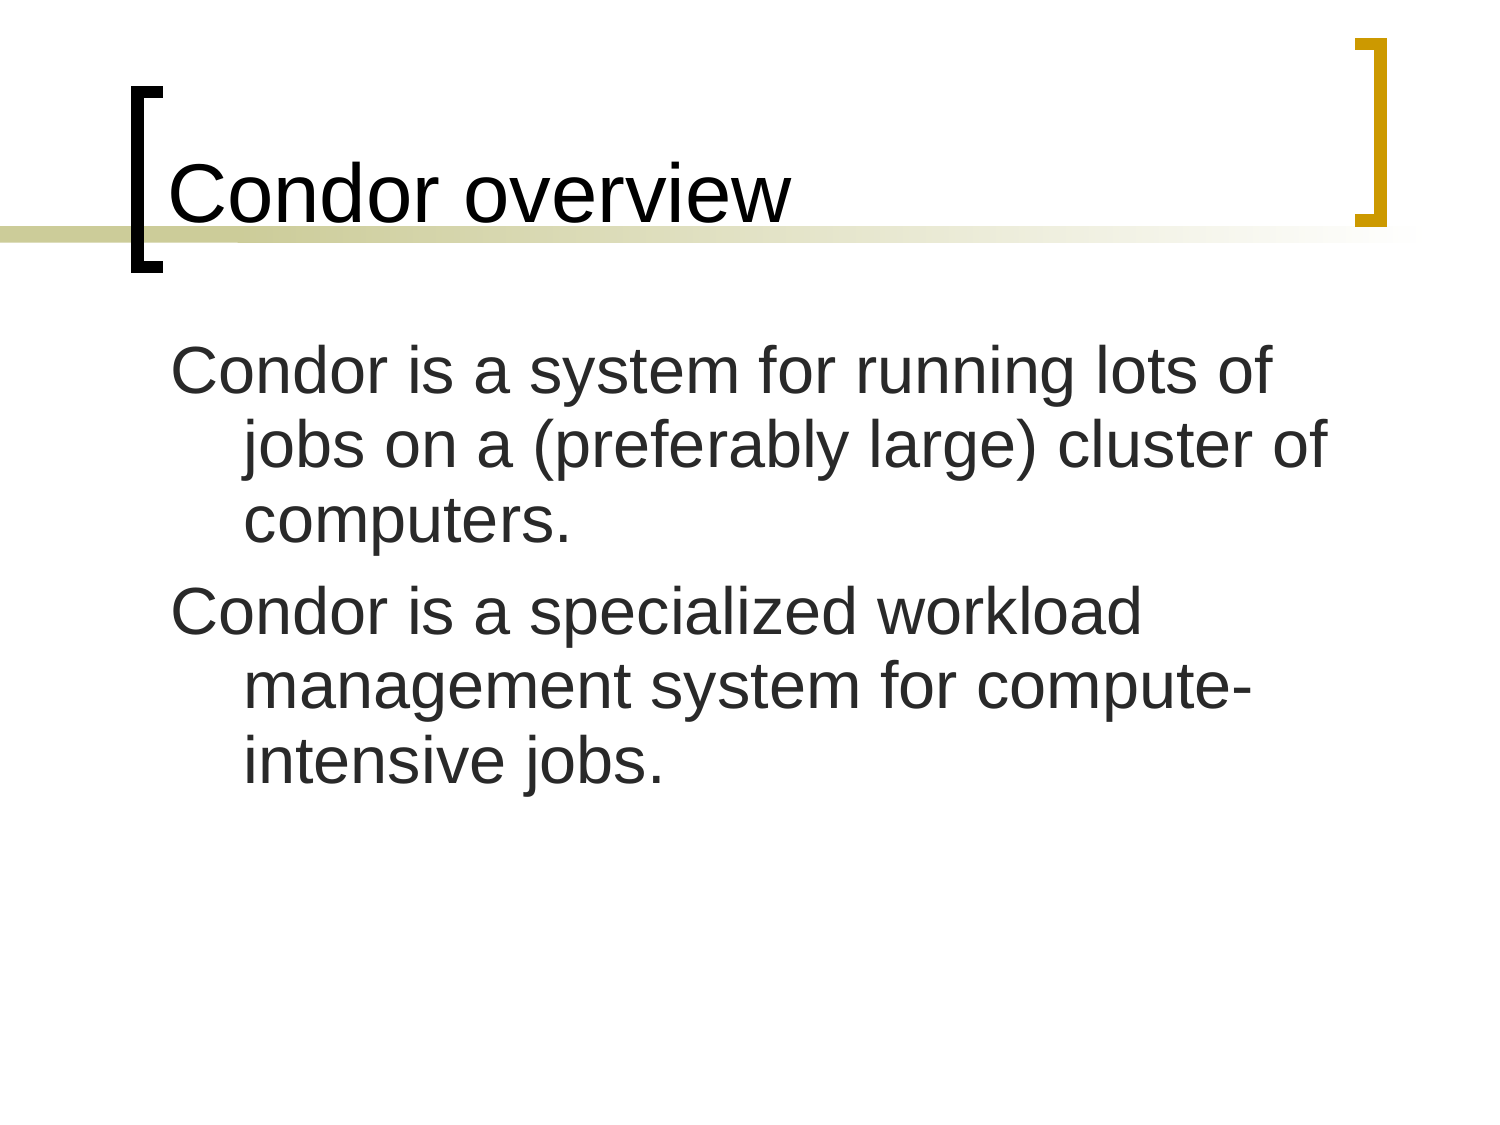

# Condor overview
Condor is a system for running lots of jobs on a (preferably large) cluster of computers.
Condor is a specialized workload management system for compute-intensive jobs.